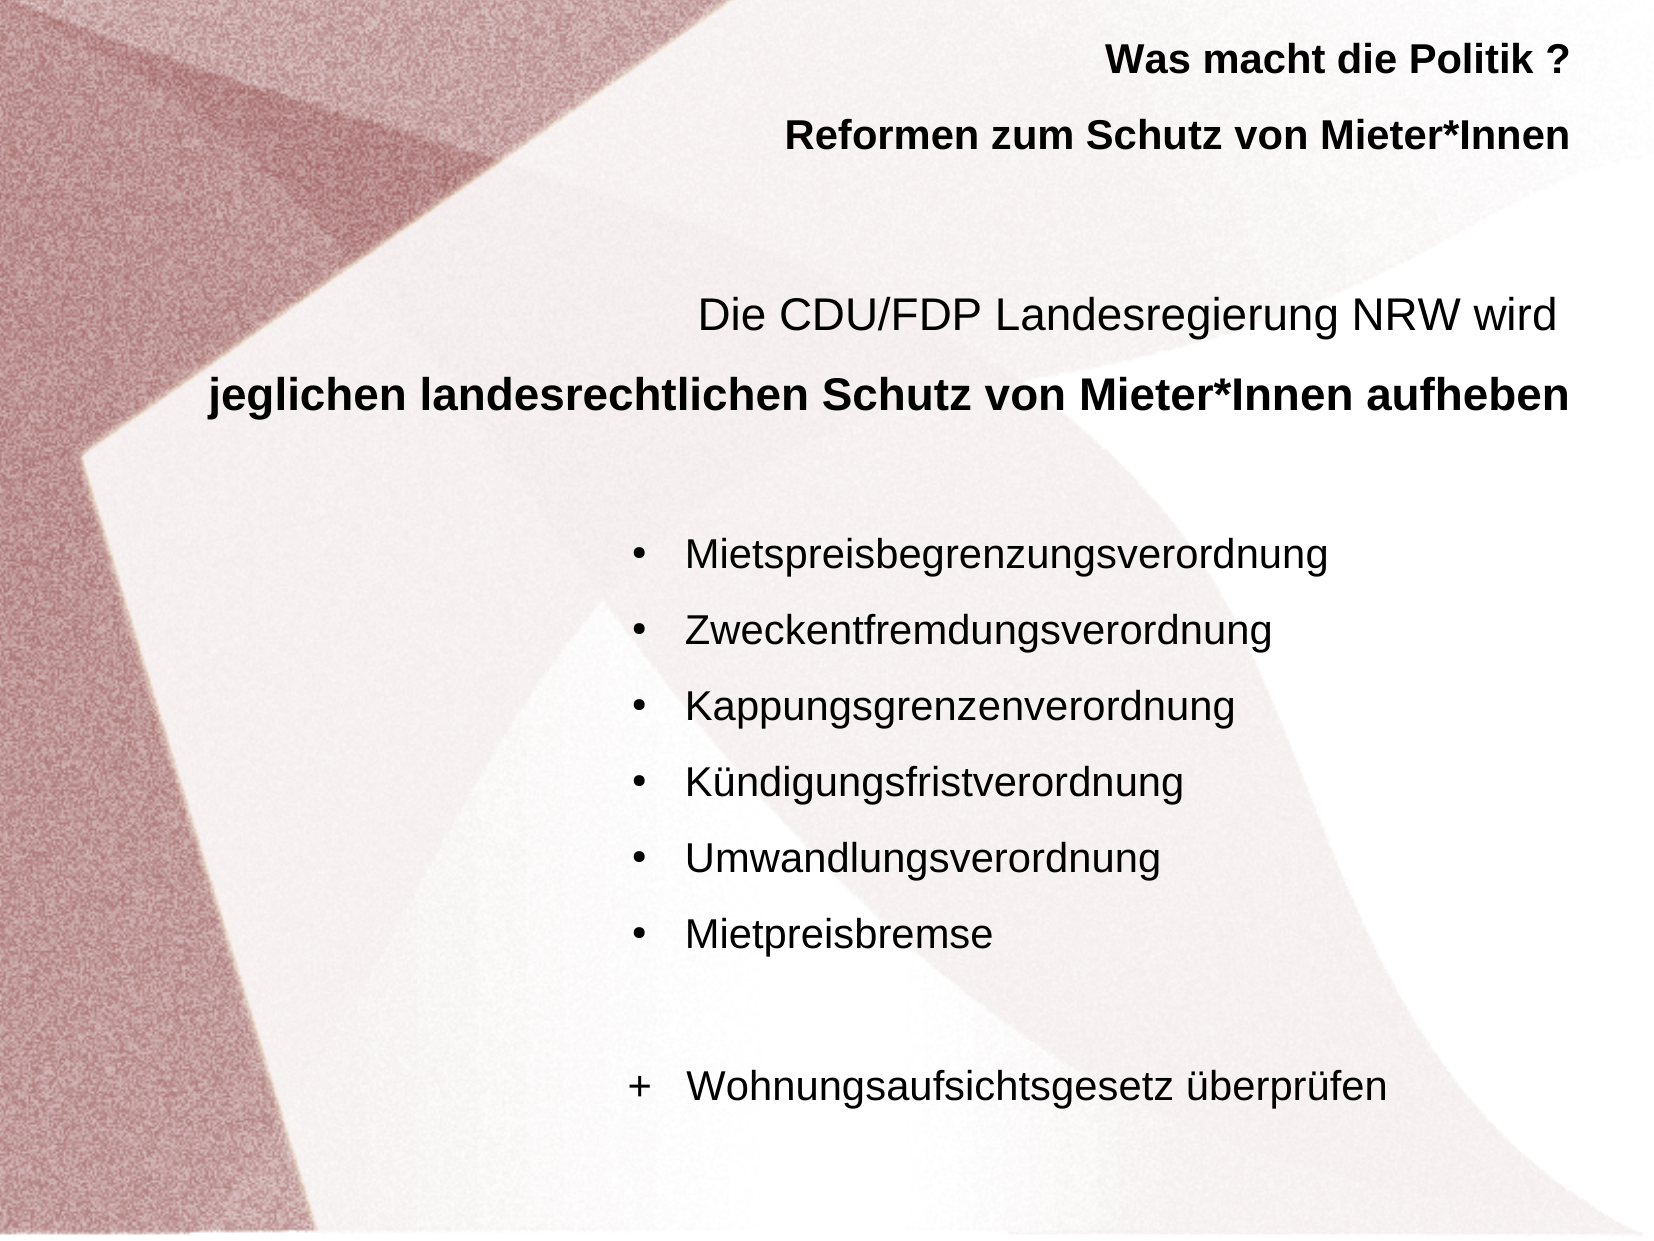

# Was macht die Politik ?
 Reformen zum Schutz von Mieter*Innen
Die CDU/FDP Landesregierung NRW wird
jeglichen landesrechtlichen Schutz von Mieter*Innen aufheben
Mietspreisbegrenzungsverordnung
Zweckentfremdungsverordnung
Kappungsgrenzenverordnung
Kündigungsfristverordnung
Umwandlungsverordnung
Mietpreisbremse
+ Wohnungsaufsichtsgesetz überprüfen
Mieter*Innen können auf Verdacht die Rechtmäßigkeit
ihres Mietverhältnisses überprüfen lassen
Ausnahmen der Regelung
bei Sozialwohnungen (anderes Rechnungssystem)
wirtschaftlichem Härtefall (muss geprüft werden)
Modernisierungen (muss genehmigt werden)